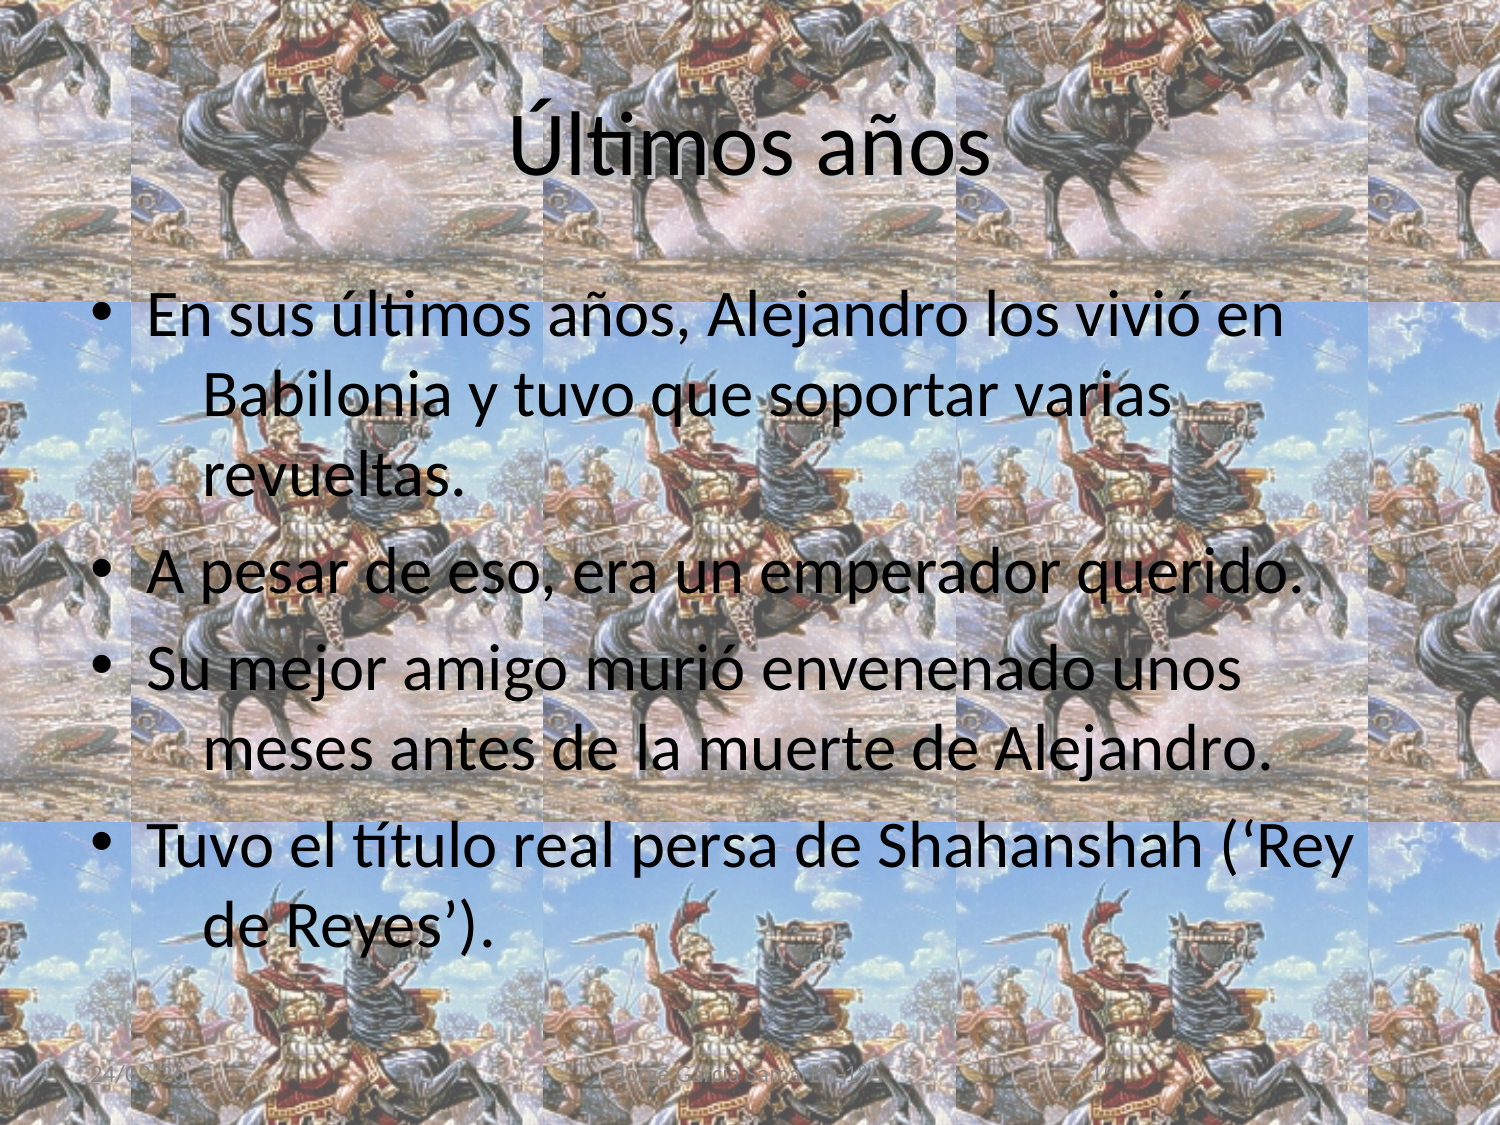

# Últimos años
En sus últimos años, Alejandro los vivió en Babilonia y tuvo que soportar varias revueltas.
A pesar de eso, era un emperador querido.
Su mejor amigo murió envenenado unos meses antes de la muerte de Alejandro.
Tuvo el título real persa de Shahanshah (‘Rey de Reyes’).
Jorge García Samartín-1ºA